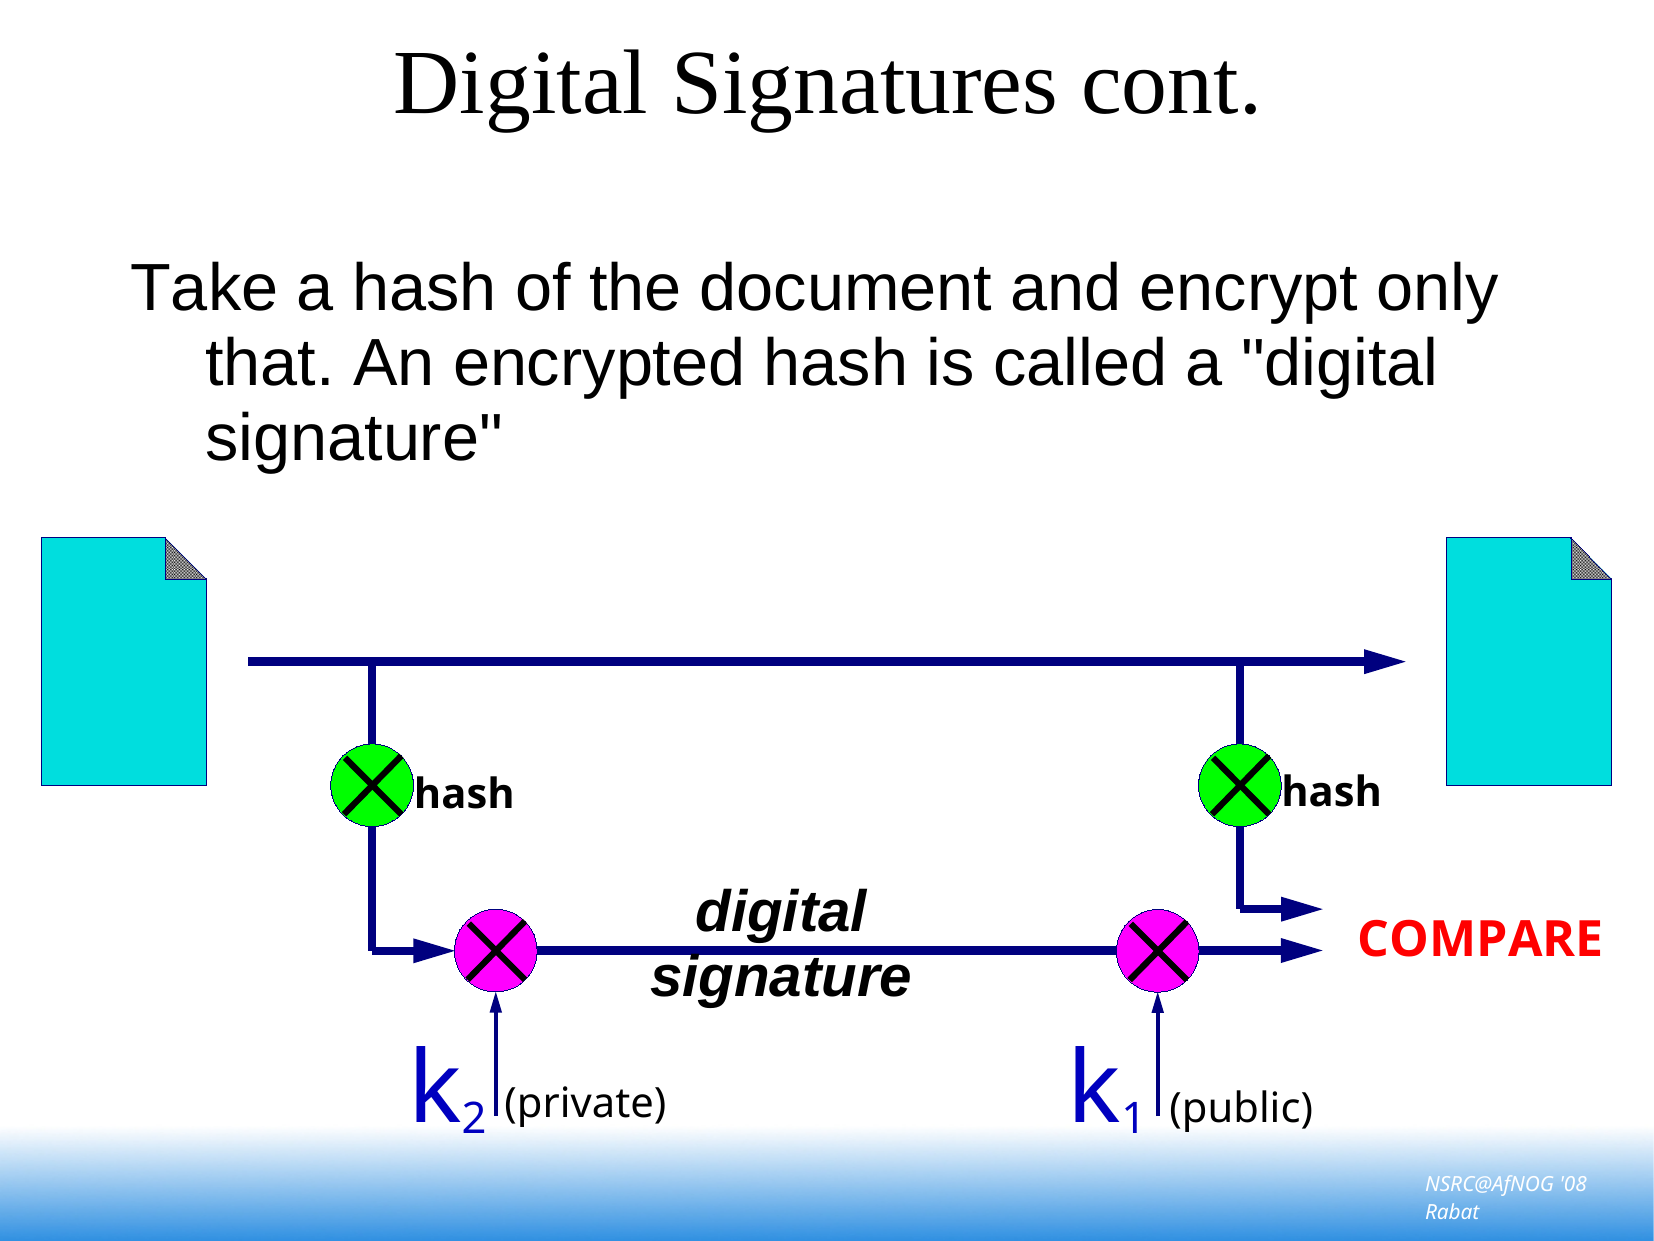

# Digital Signatures cont.
Take a hash of the document and encrypt only that. An encrypted hash is called a "digital signature"
hash
hash
digital
signature
COMPARE
k2
k1
(private)
(public)